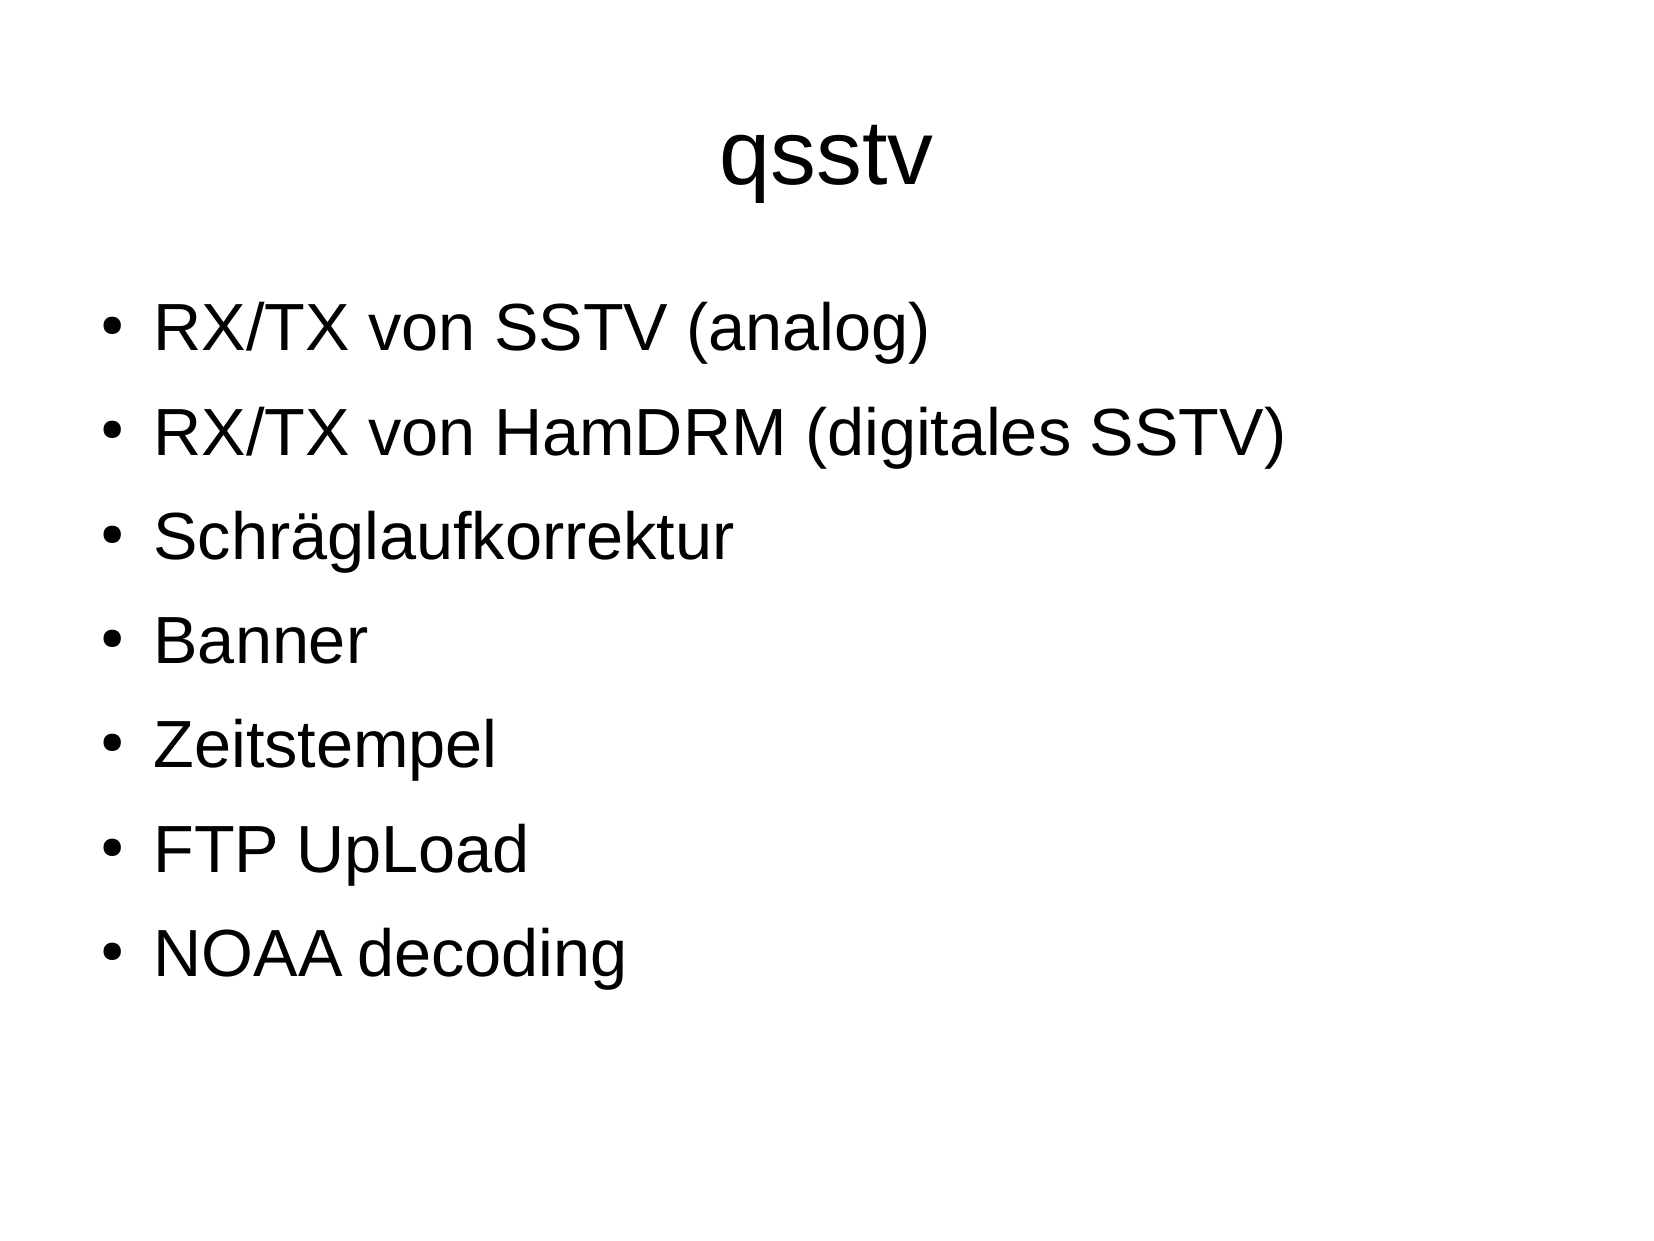

# qsstv
RX/TX von SSTV (analog)
RX/TX von HamDRM (digitales SSTV)
Schräglaufkorrektur
Banner
Zeitstempel
FTP UpLoad
NOAA decoding